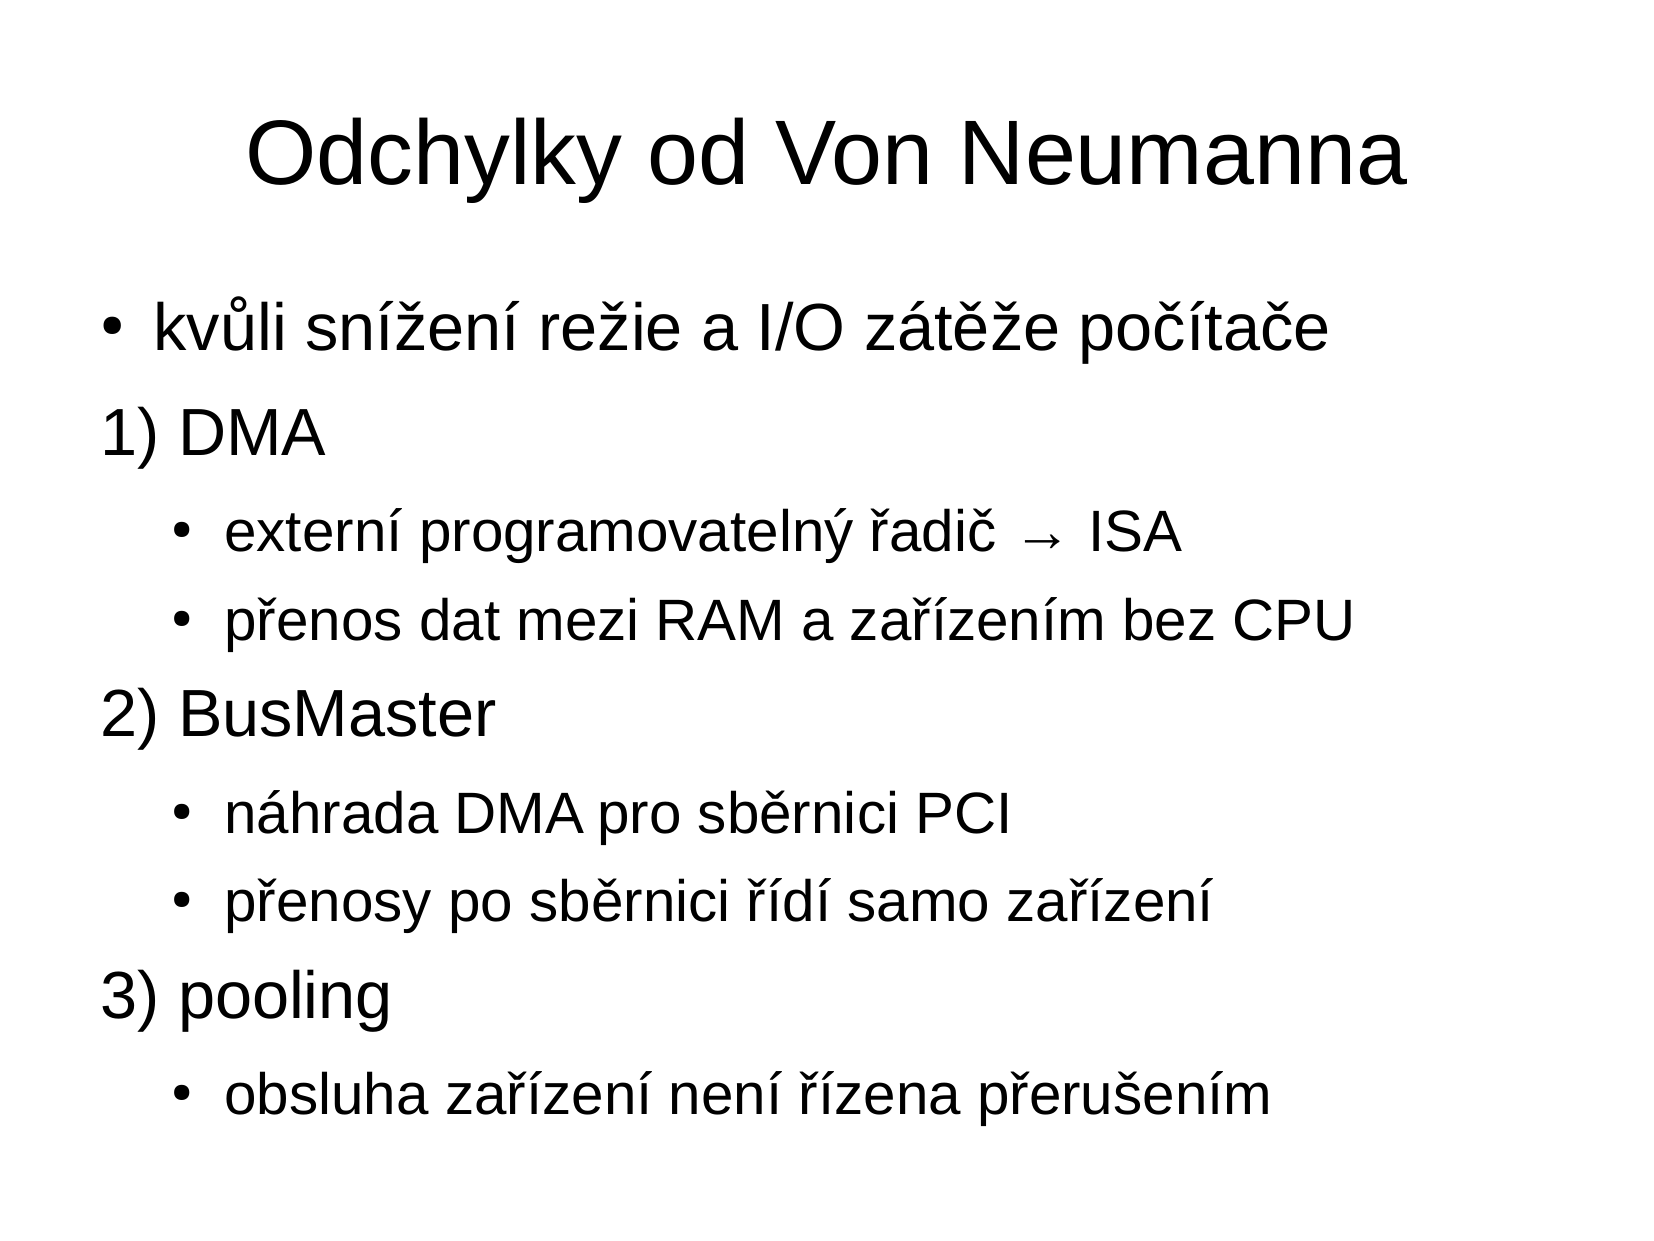

# Odchylky od Von Neumanna
kvůli snížení režie a I/O zátěže počítače
 DMA
externí programovatelný řadič → ISA
přenos dat mezi RAM a zařízením bez CPU
 BusMaster
náhrada DMA pro sběrnici PCI
přenosy po sběrnici řídí samo zařízení
 pooling
obsluha zařízení není řízena přerušením